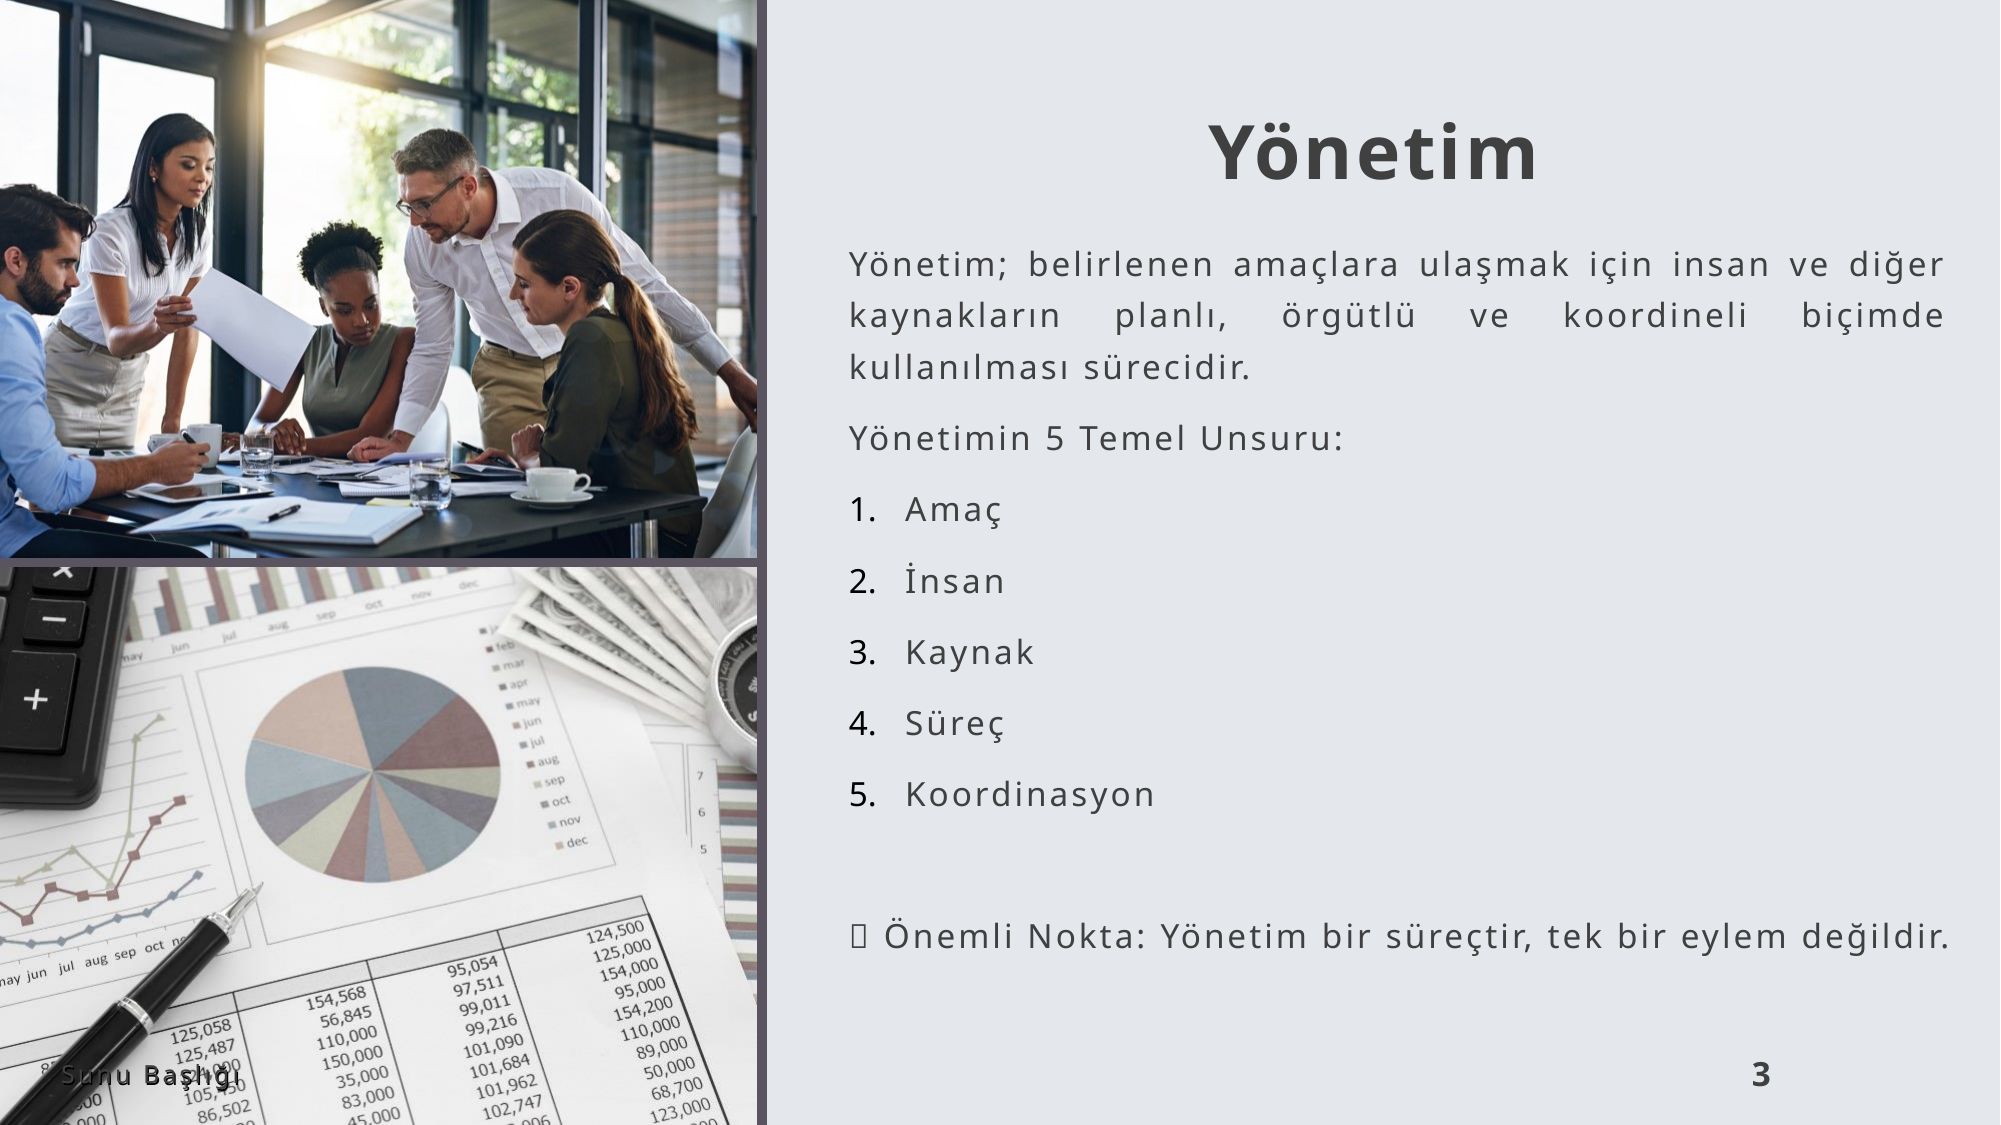

# Yönetim
Yönetim; belirlenen amaçlara ulaşmak için insan ve diğer kaynakların planlı, örgütlü ve koordineli biçimde kullanılması sürecidir.
Yönetimin 5 Temel Unsuru:
Amaç
İnsan
Kaynak
Süreç
Koordinasyon
📌 Önemli Nokta: Yönetim bir süreçtir, tek bir eylem değildir.
Sunu Başlığı